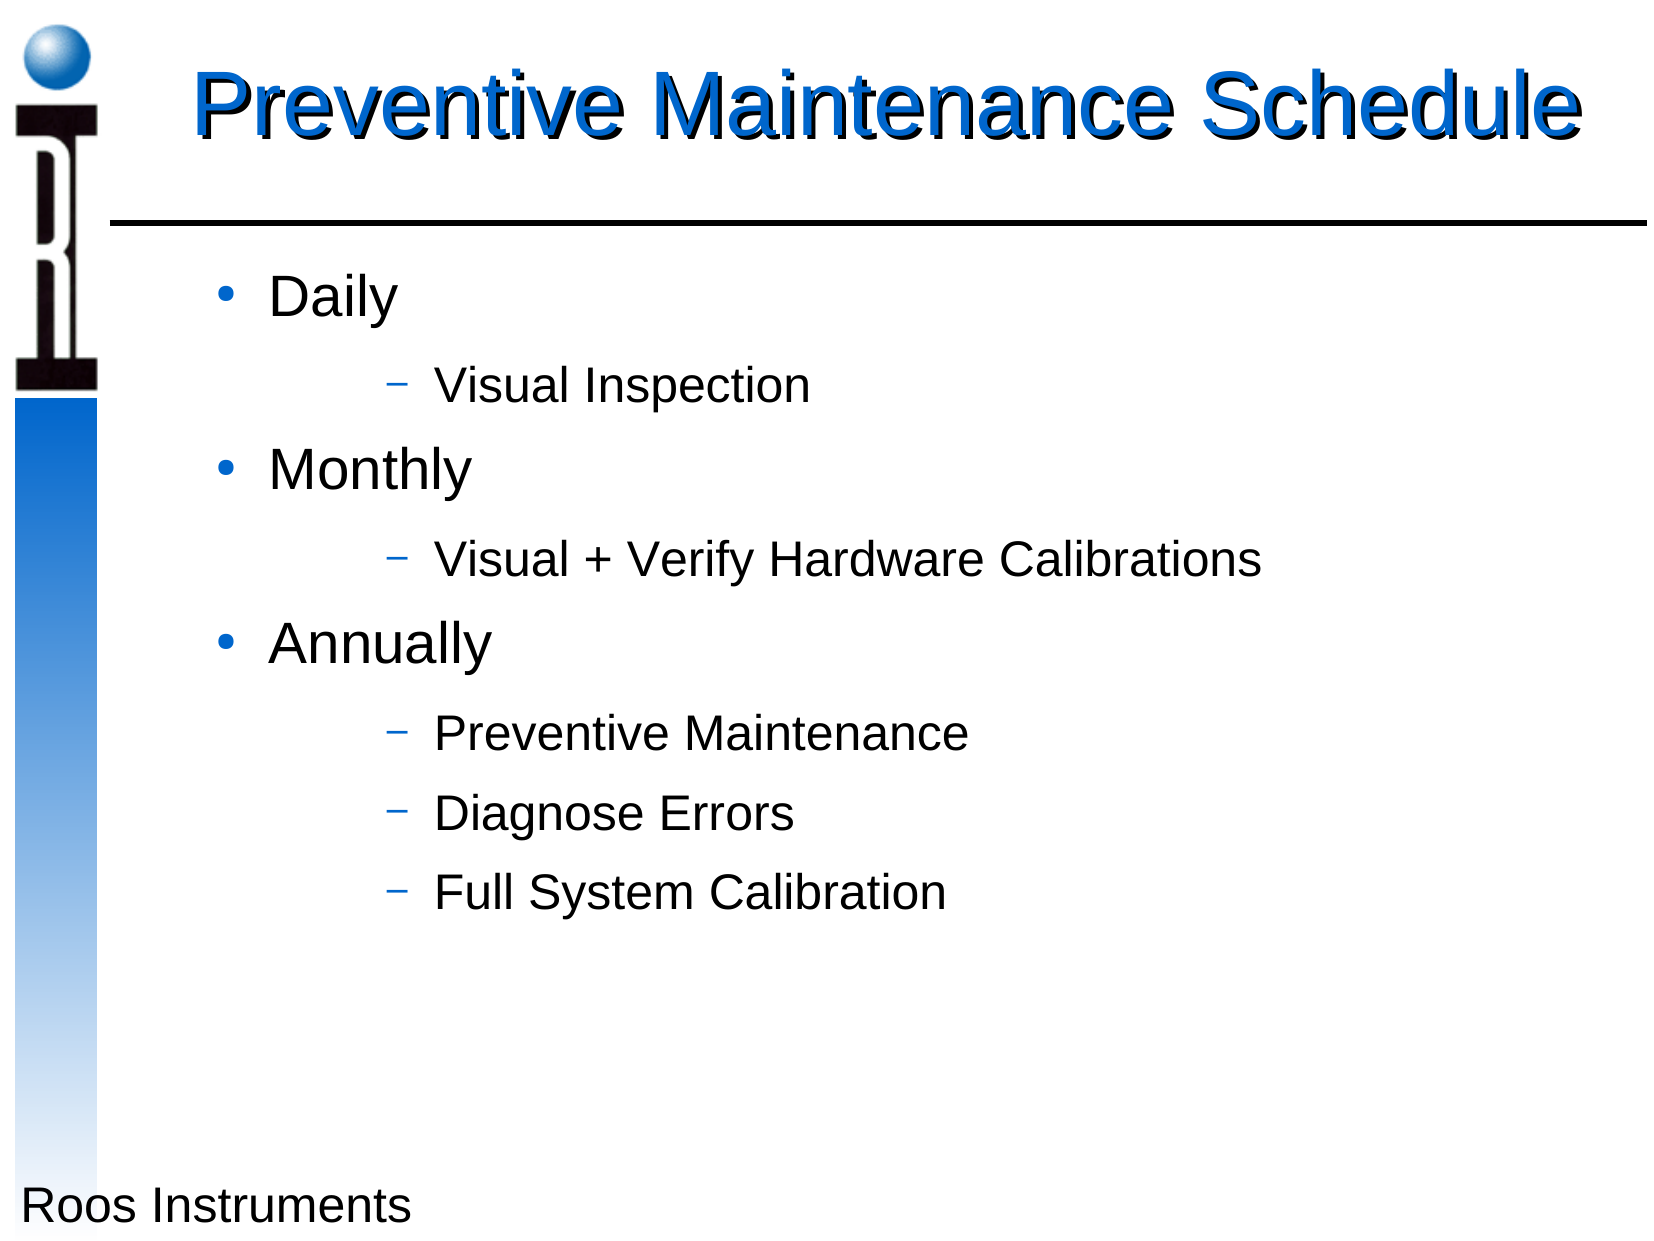

# Preventive Maintenance Schedule
Daily
Visual Inspection
Monthly
Visual + Verify Hardware Calibrations
Annually
Preventive Maintenance
Diagnose Errors
Full System Calibration